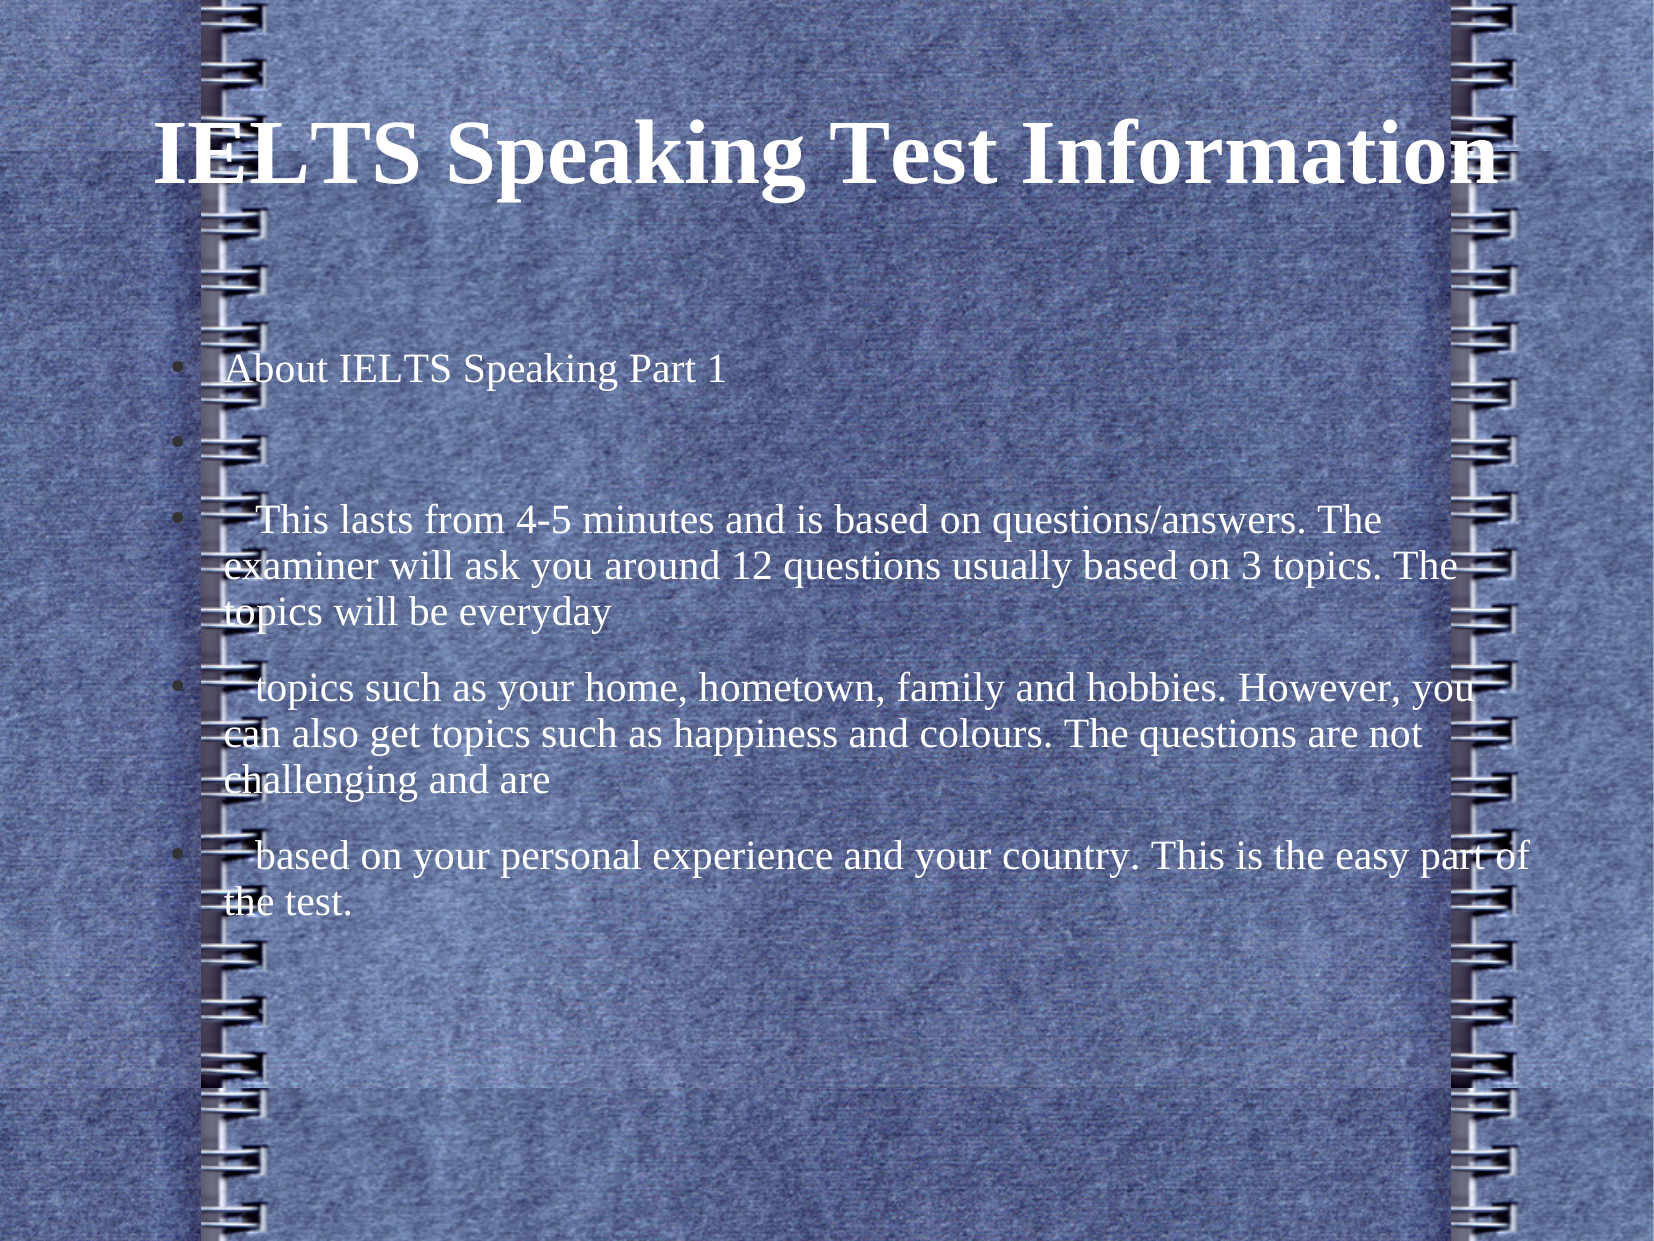

# IELTS Speaking Test Information
About IELTS Speaking Part 1
 This lasts from 4-5 minutes and is based on questions/answers. The examiner will ask you around 12 questions usually based on 3 topics. The topics will be everyday
 topics such as your home, hometown, family and hobbies. However, you can also get topics such as happiness and colours. The questions are not challenging and are
 based on your personal experience and your country. This is the easy part of the test.